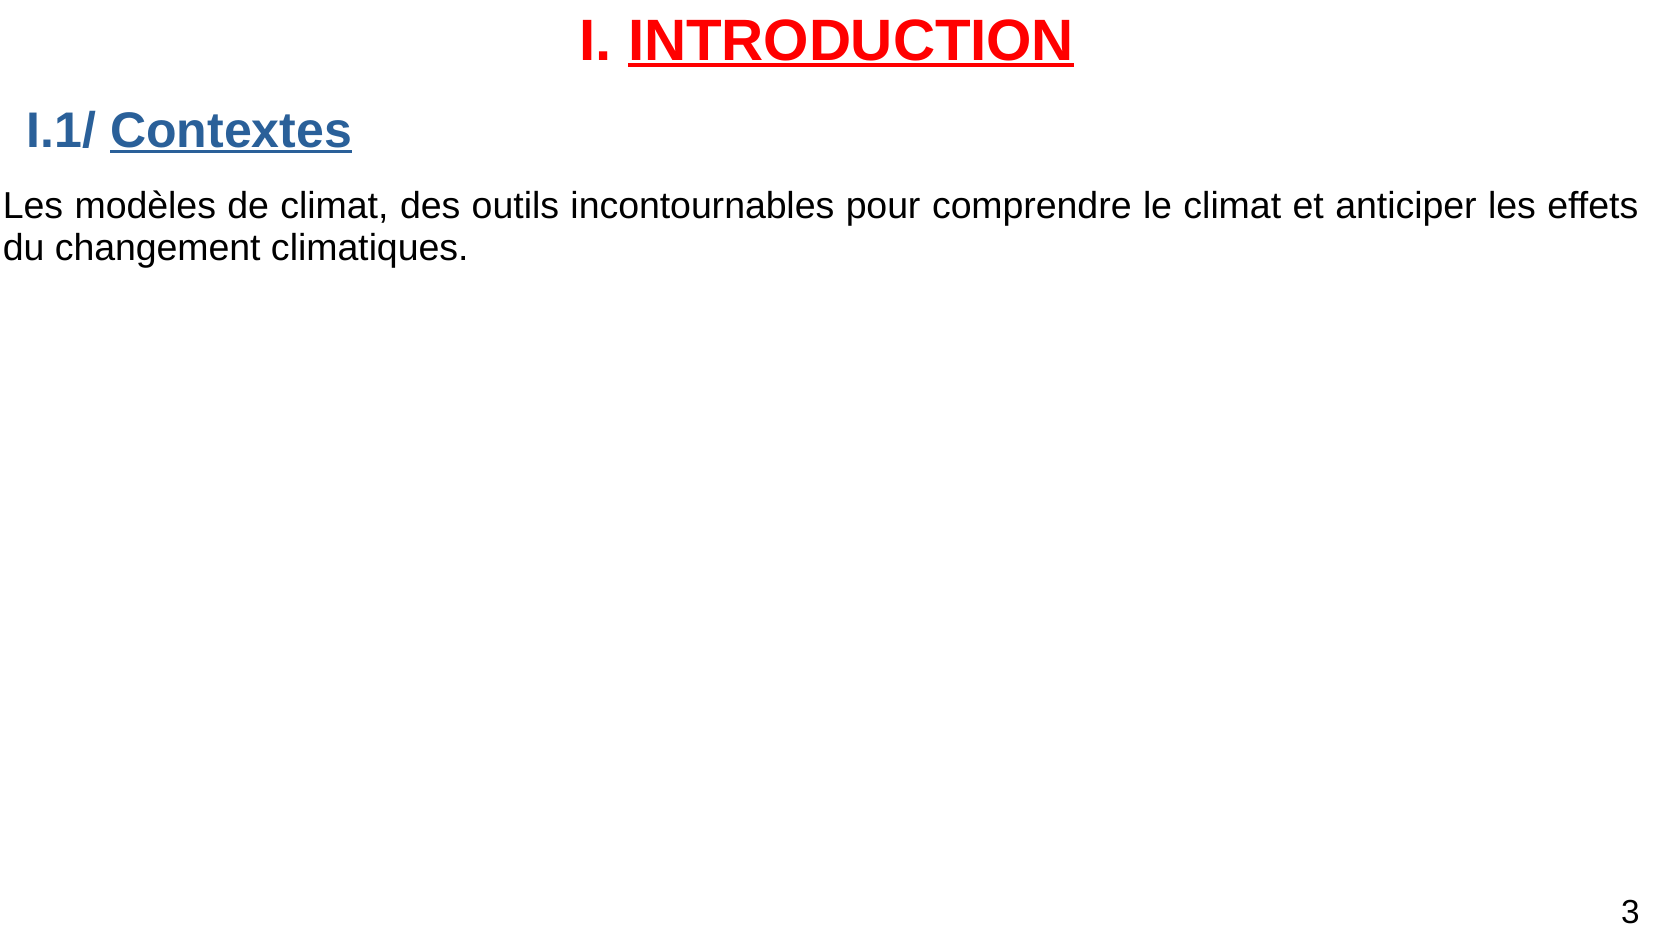

I. INTRODUCTION
I.1/ Contextes
Les modèles de climat, des outils incontournables pour comprendre le climat et anticiper les effets du changement climatiques.
3